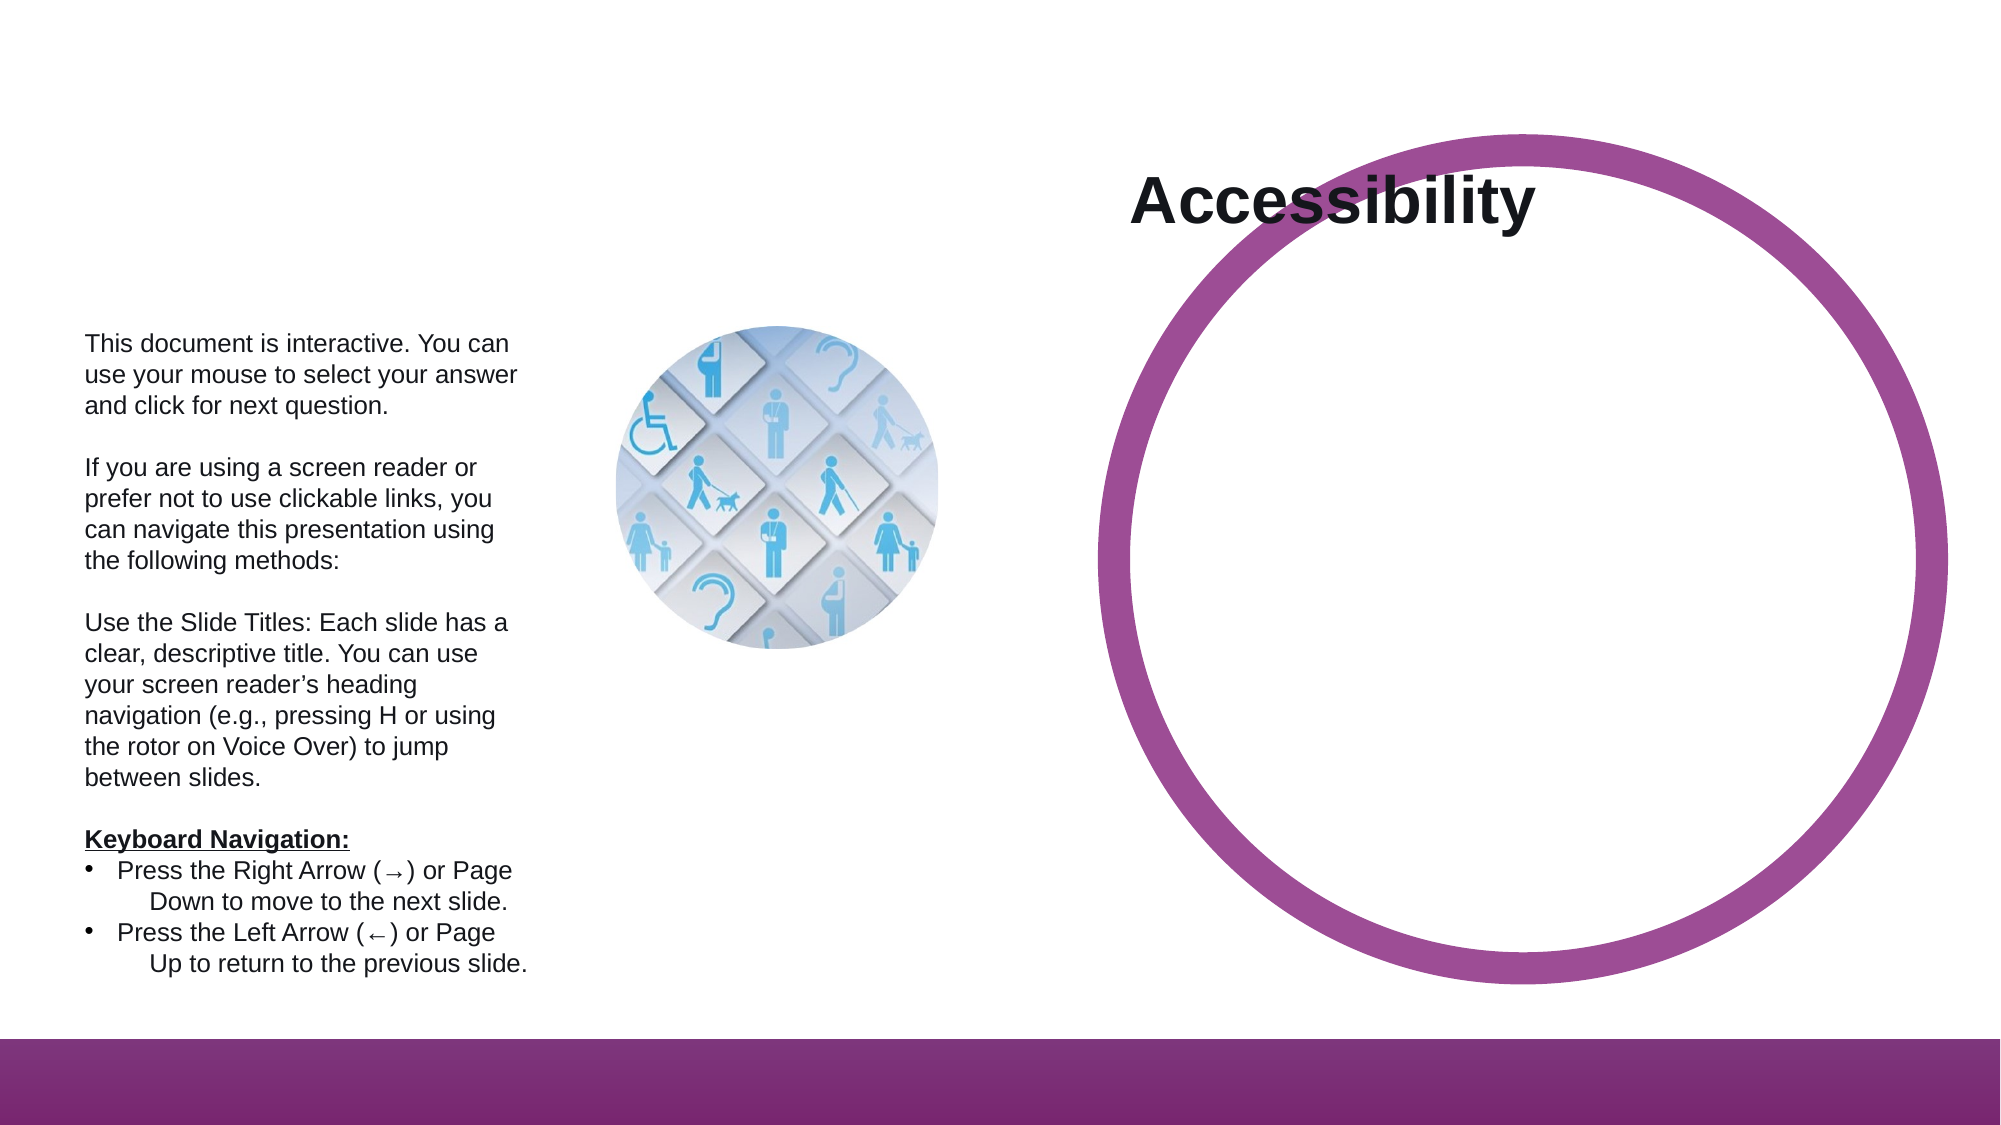

# Accessibility
This document is interactive. You can use your mouse to select your answer and click for next question.
If you are using a screen reader or prefer not to use clickable links, you can navigate this presentation using the following methods:
Use the Slide Titles: Each slide has a clear, descriptive title. You can use your screen reader’s heading navigation (e.g., pressing H or using the rotor on Voice Over) to jump between slides.
Keyboard Navigation:
Press the Right Arrow (→) or Page Down to move to the next slide.
Press the Left Arrow (←) or Page Up to return to the previous slide.